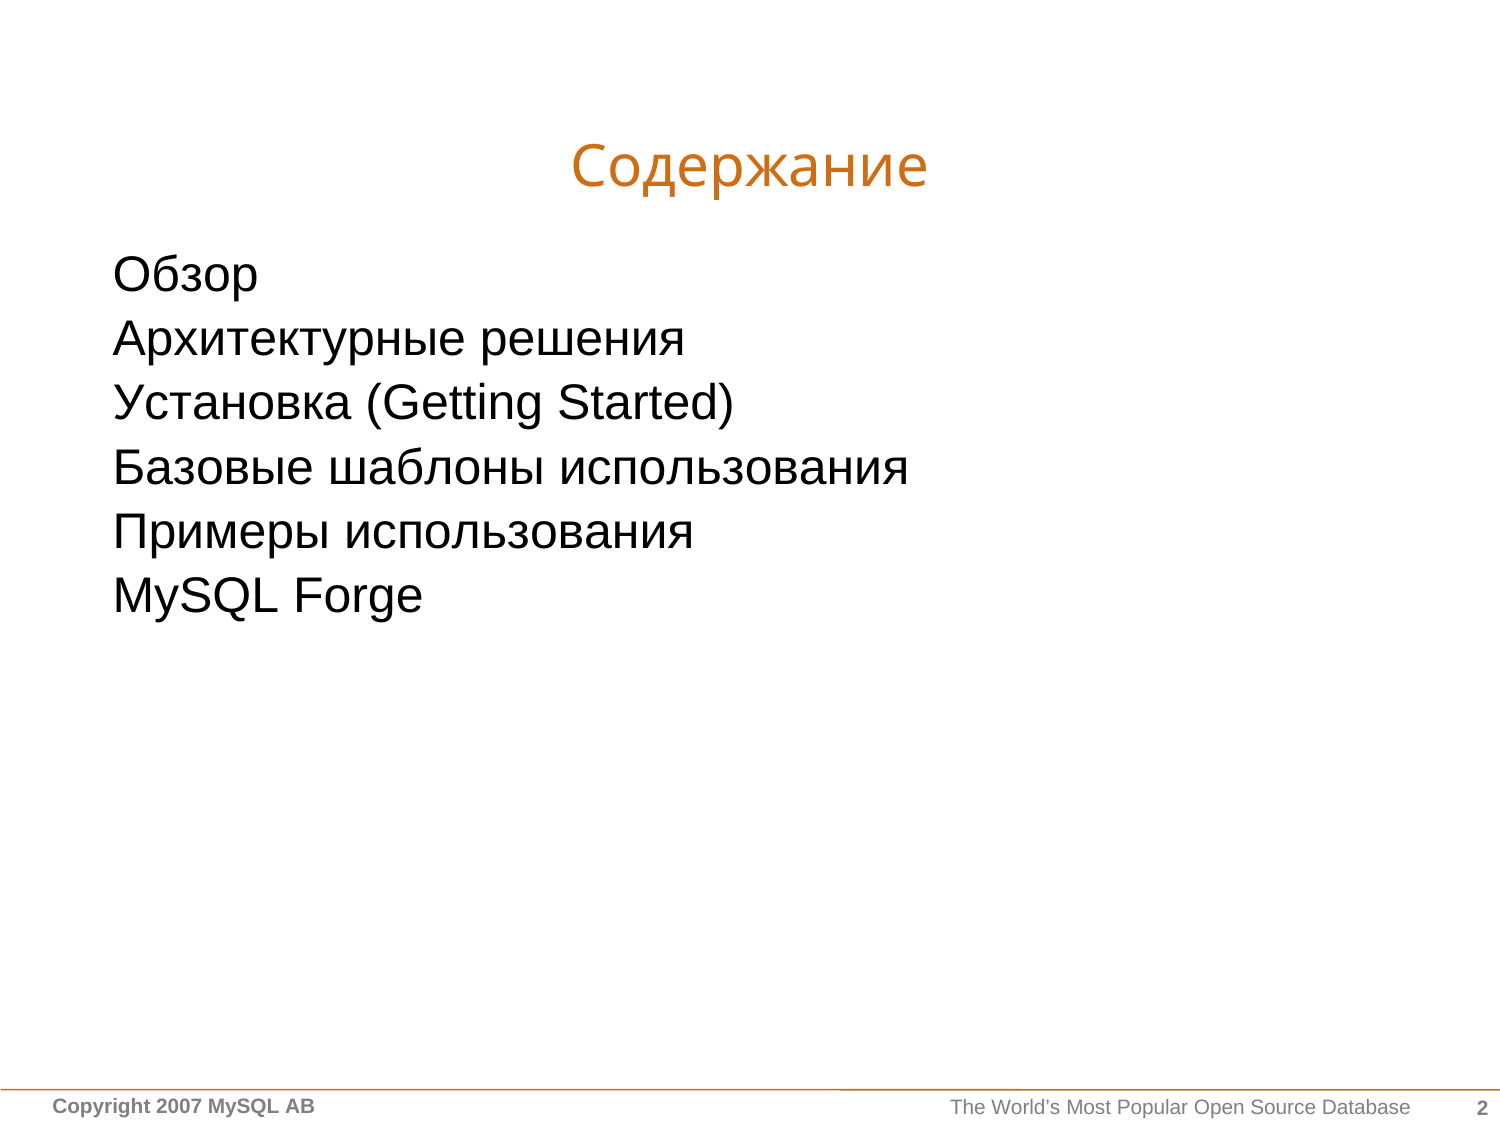

# Содержание
Обзор
Архитектурные решения
Установка (Getting Started)
Базовые шаблоны использования
Примеры использования
MySQL Forge